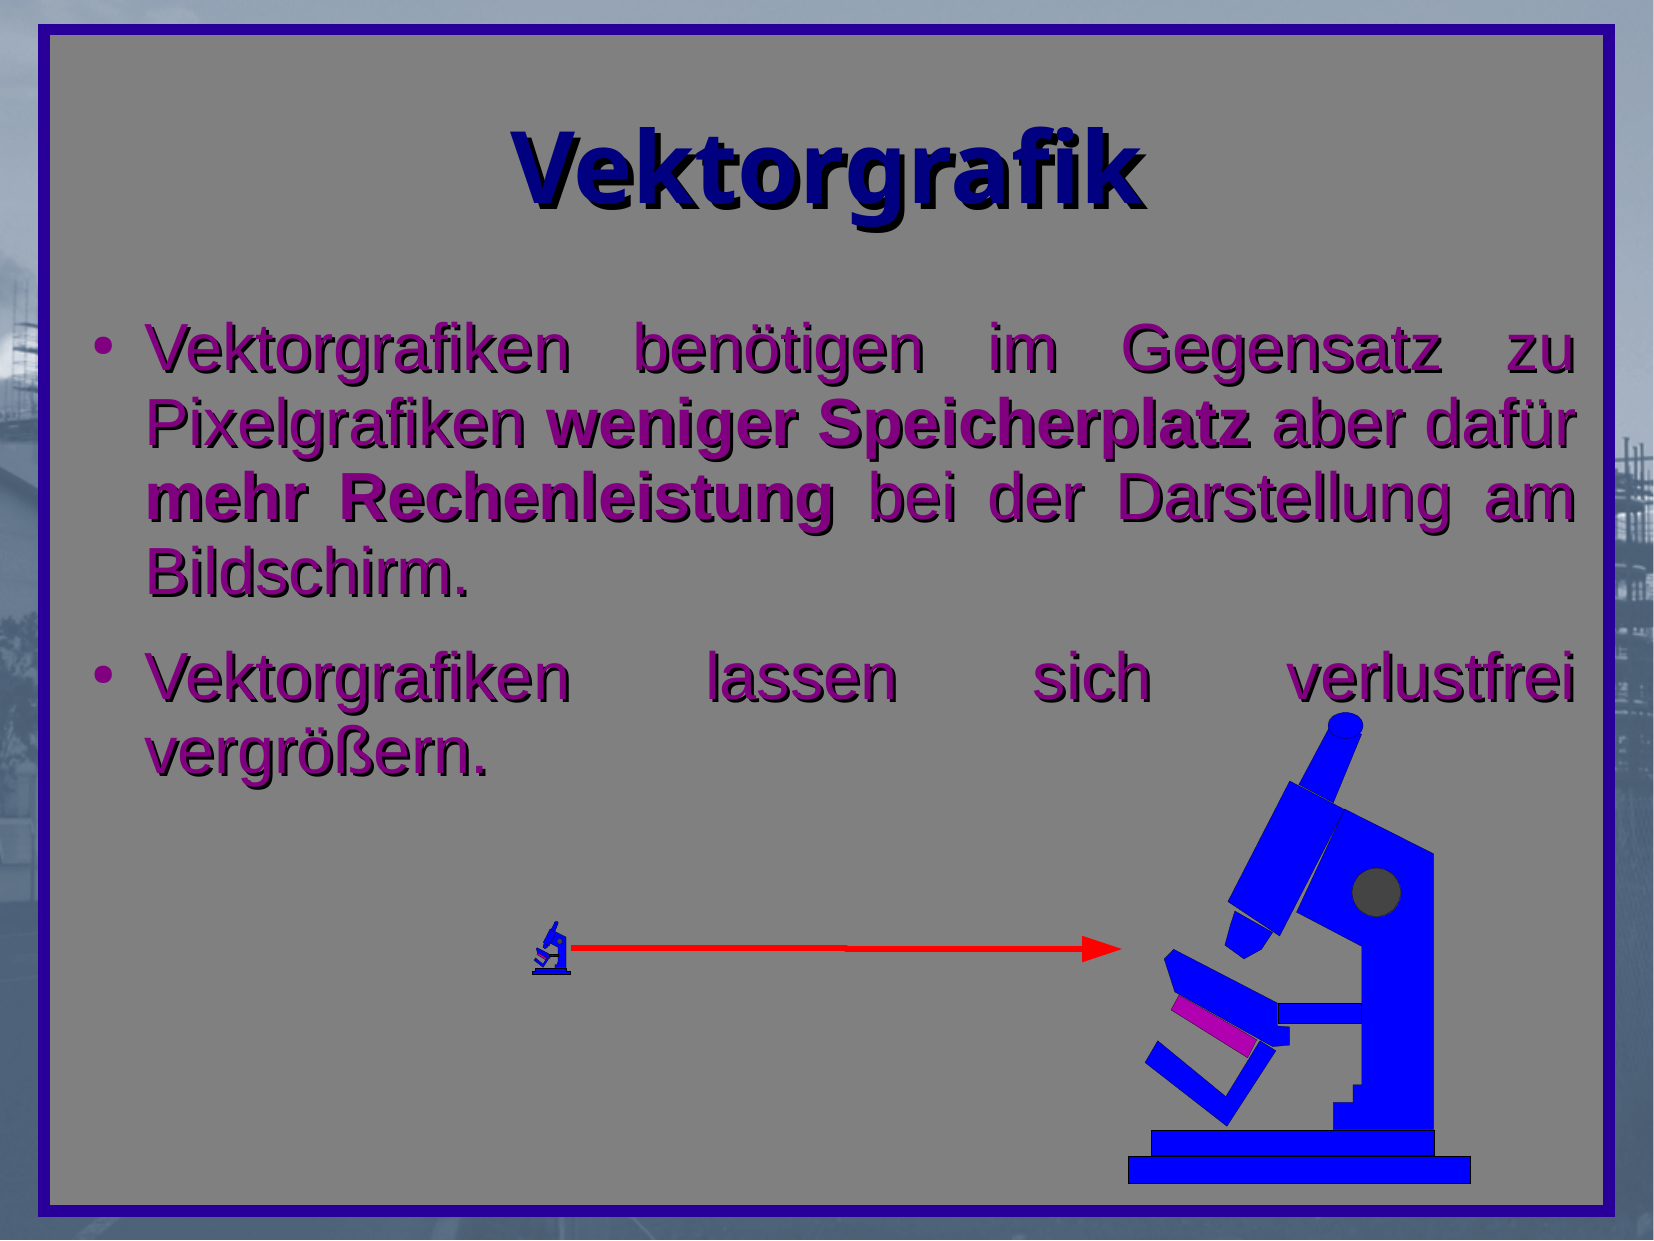

# Vektorgrafik
Vektorgrafiken benötigen im Gegensatz zu Pixelgrafiken weniger Speicherplatz aber dafür mehr Rechenleistung bei der Darstellung am Bildschirm.
Vektorgrafiken lassen sich verlustfrei vergrößern.